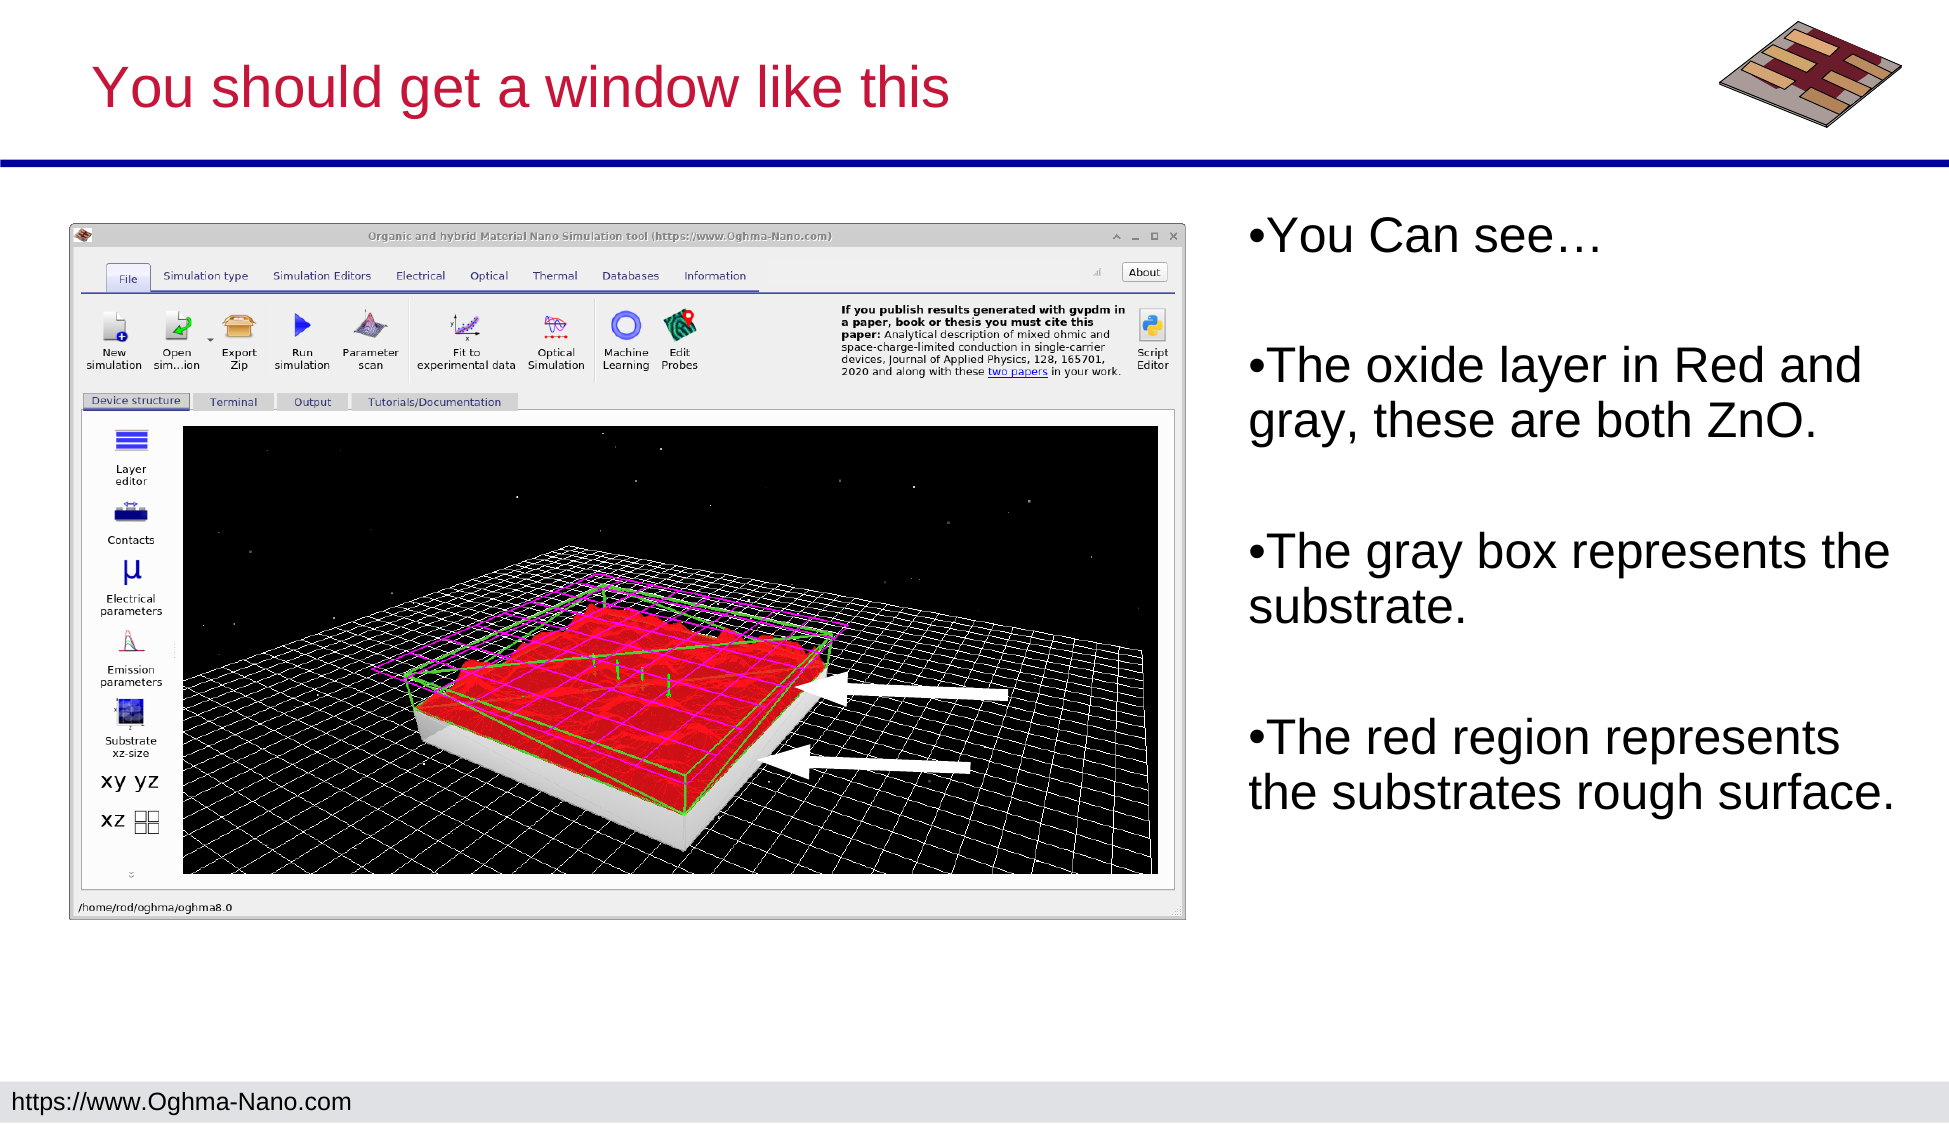

# You should get a window like this
You Can see…
The oxide layer in Red and gray, these are both ZnO.
The gray box represents the substrate.
The red region represents the substrates rough surface.